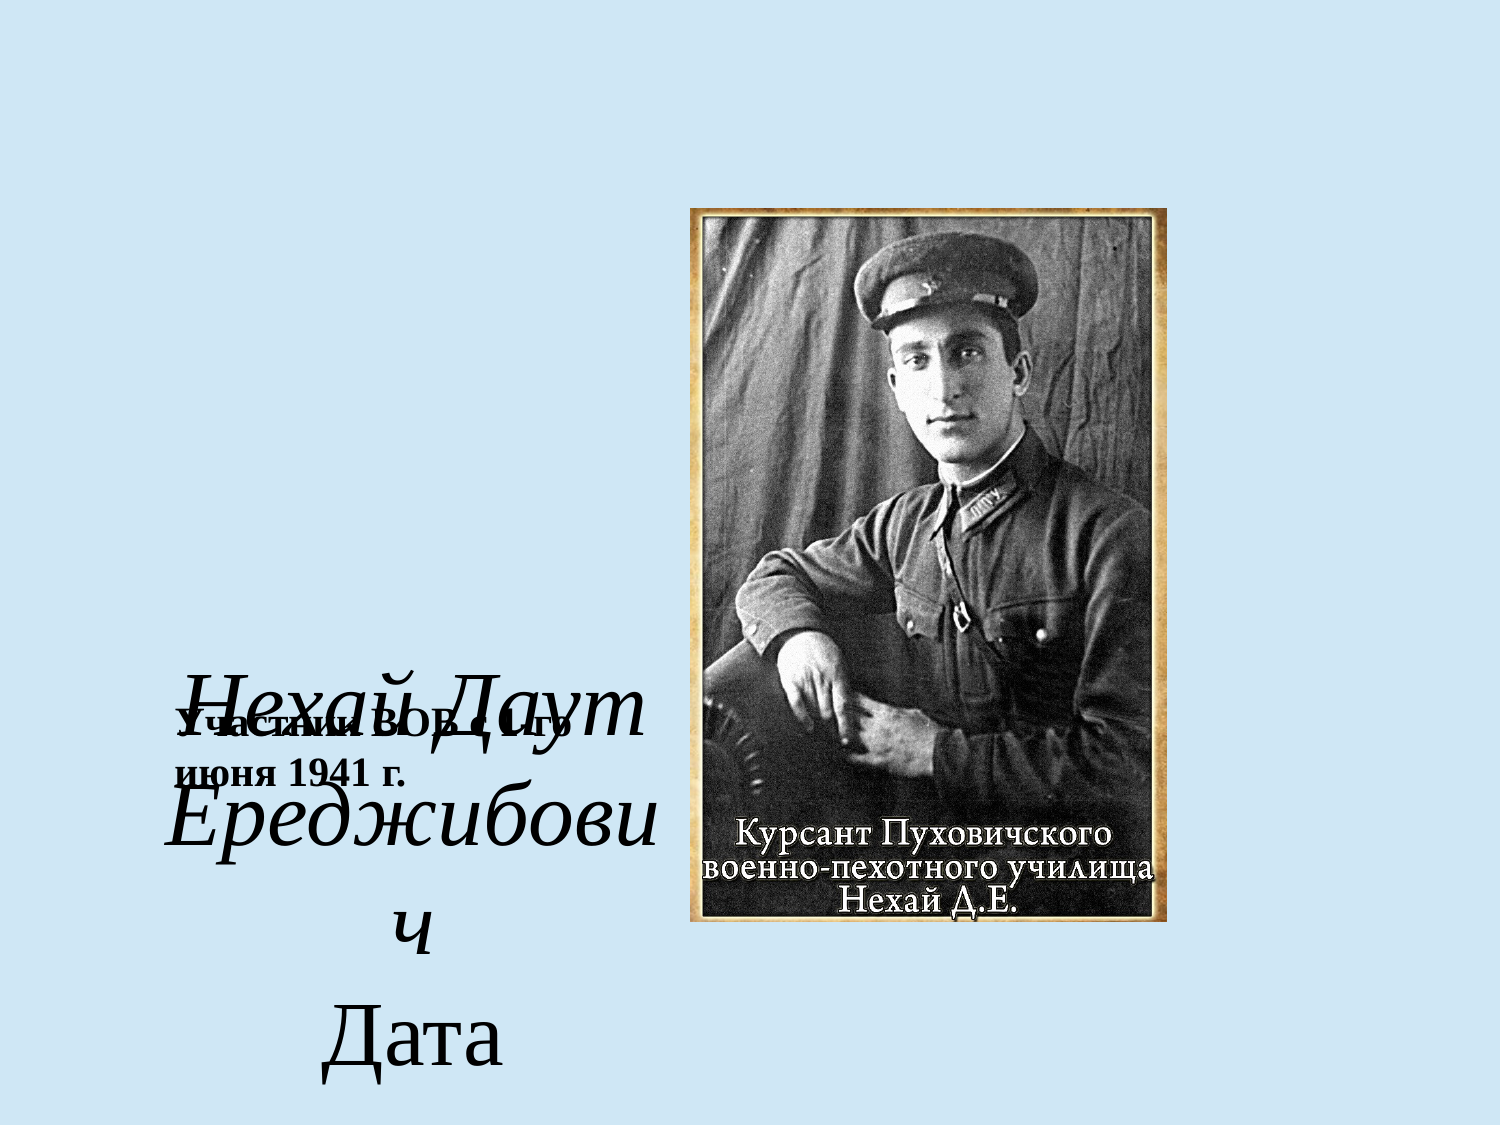

# Нехай Даут Ереджибович Дата рождения: 27 ноября 1917г Место рождения: аул Вочепший Екатеринодарский отдел Кубанская область
Участник ВОВ с 1-го июня 1941 г.